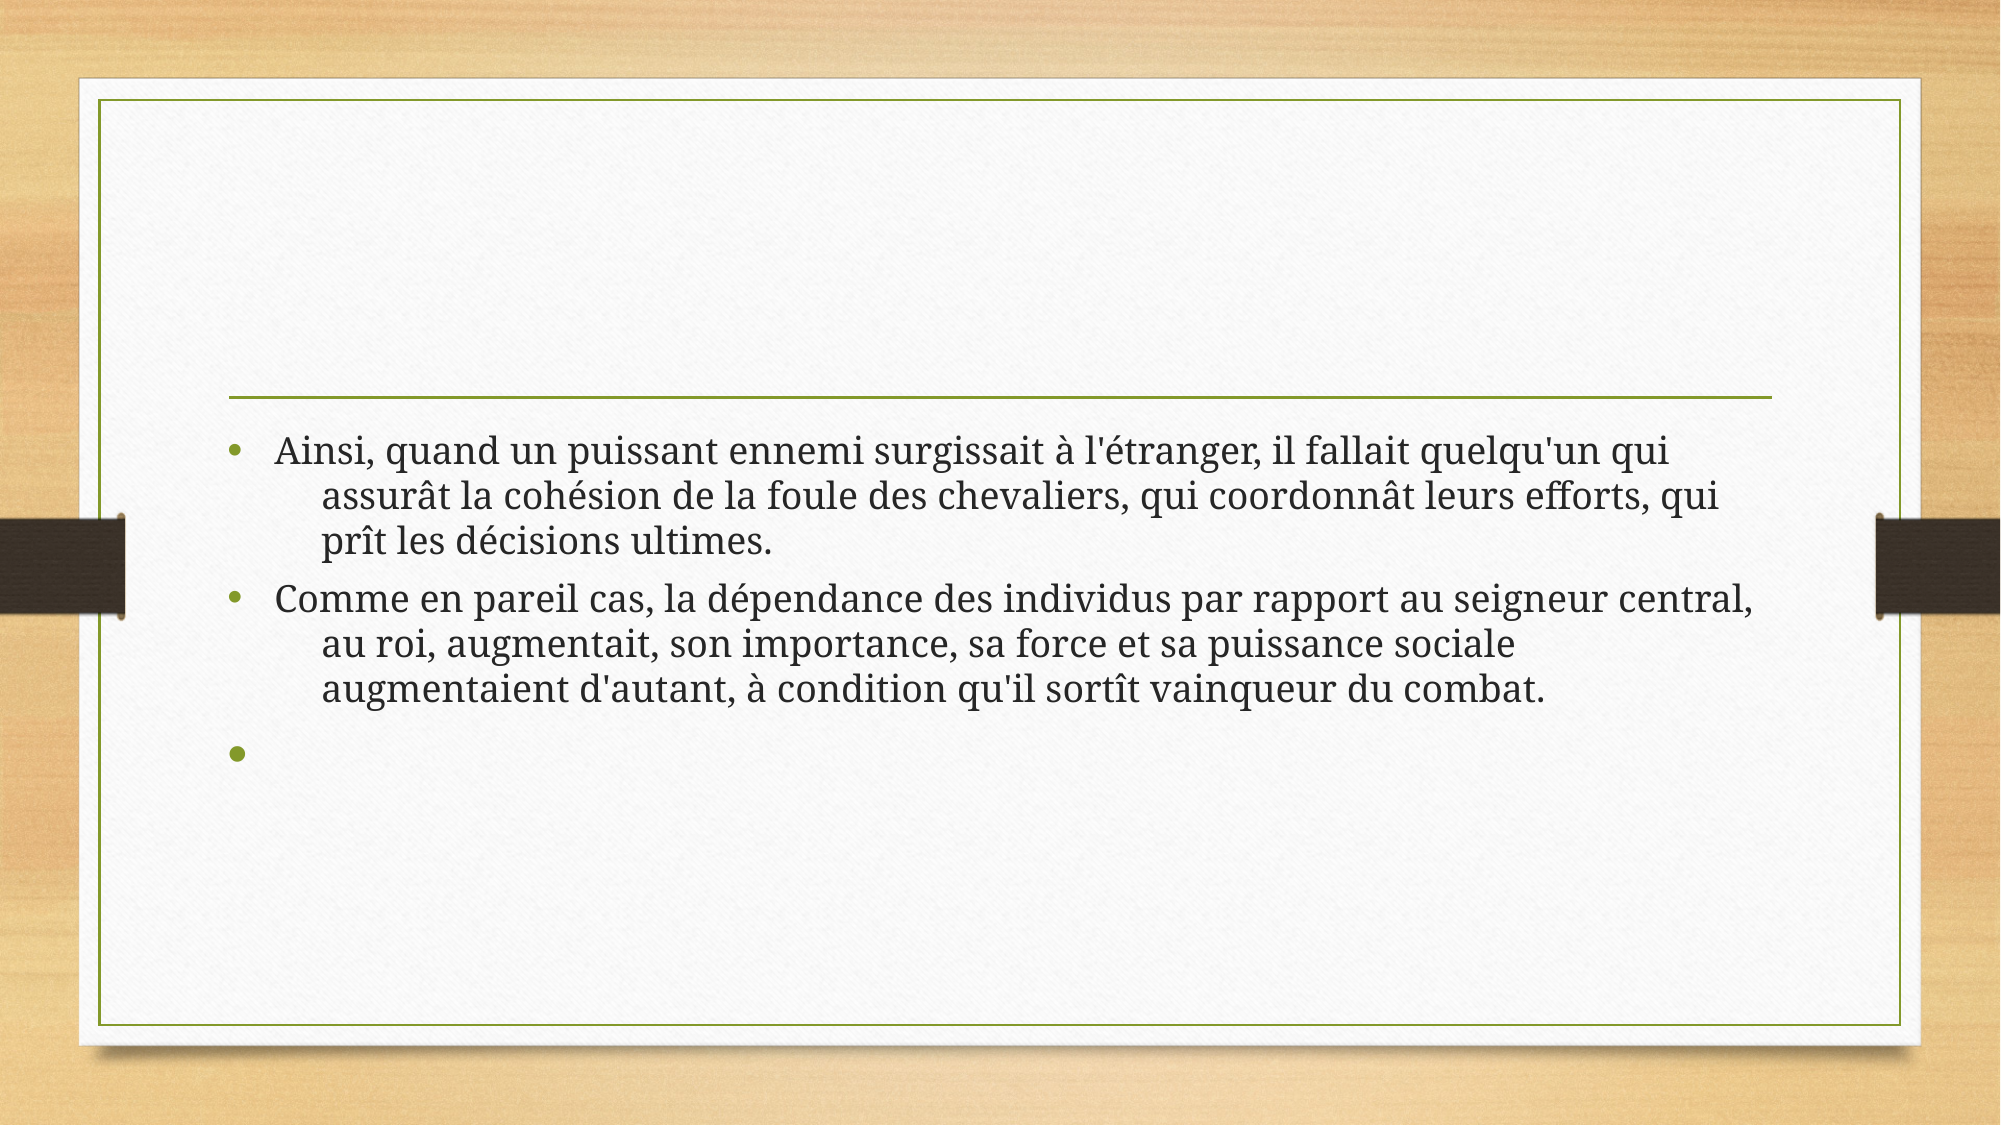

#
Ainsi, quand un puissant ennemi surgissait à l'étranger, il fallait quelqu'un qui assurât la cohésion de la foule des chevaliers, qui coordonnât leurs efforts, qui prît les décisions ultimes.
Comme en pareil cas, la dépendance des individus par rapport au seigneur central, au roi, augmentait, son importance, sa force et sa puissance sociale augmentaient d'autant, à condition qu'il sortît vainqueur du combat.